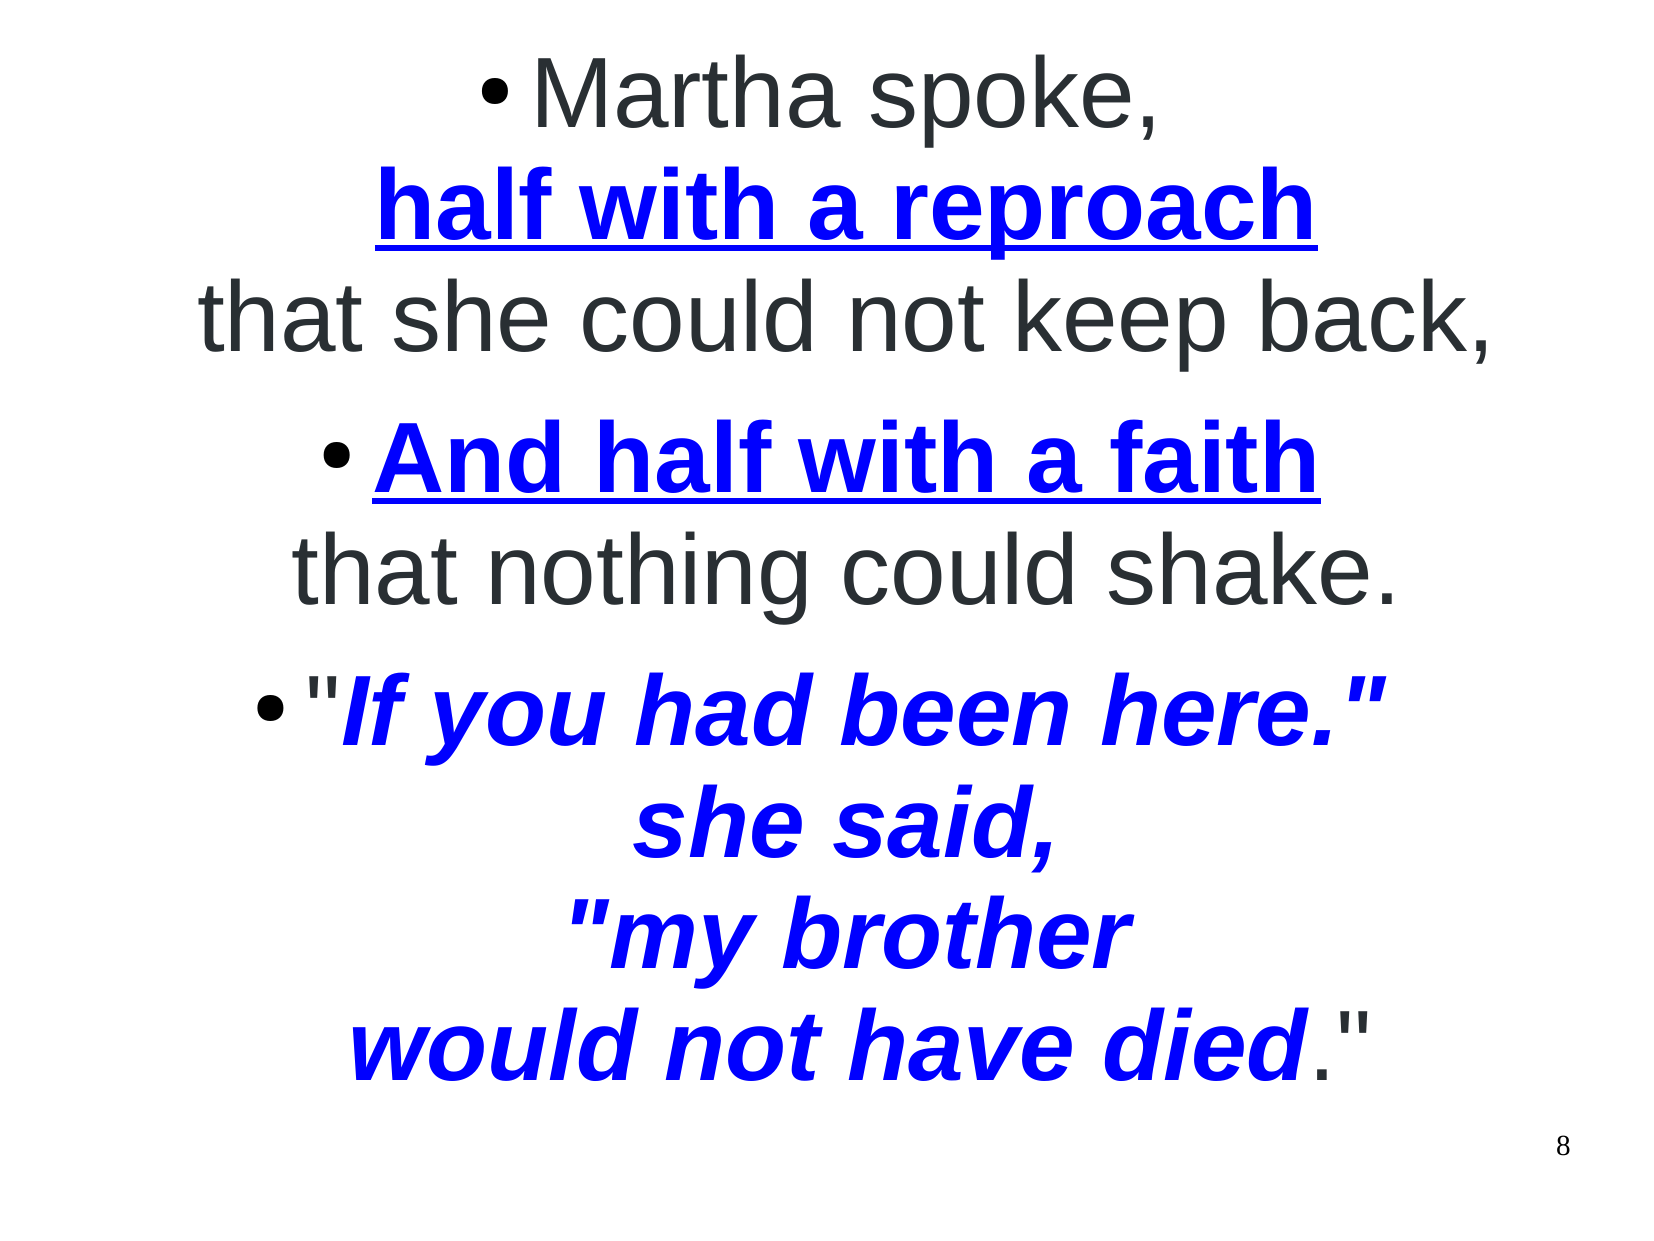

# Martha spoke, half with a reproach that she could not keep back,
And half with a faith
that nothing could shake.
"If you had been here."
she said,
"my brother
would not have died."
8